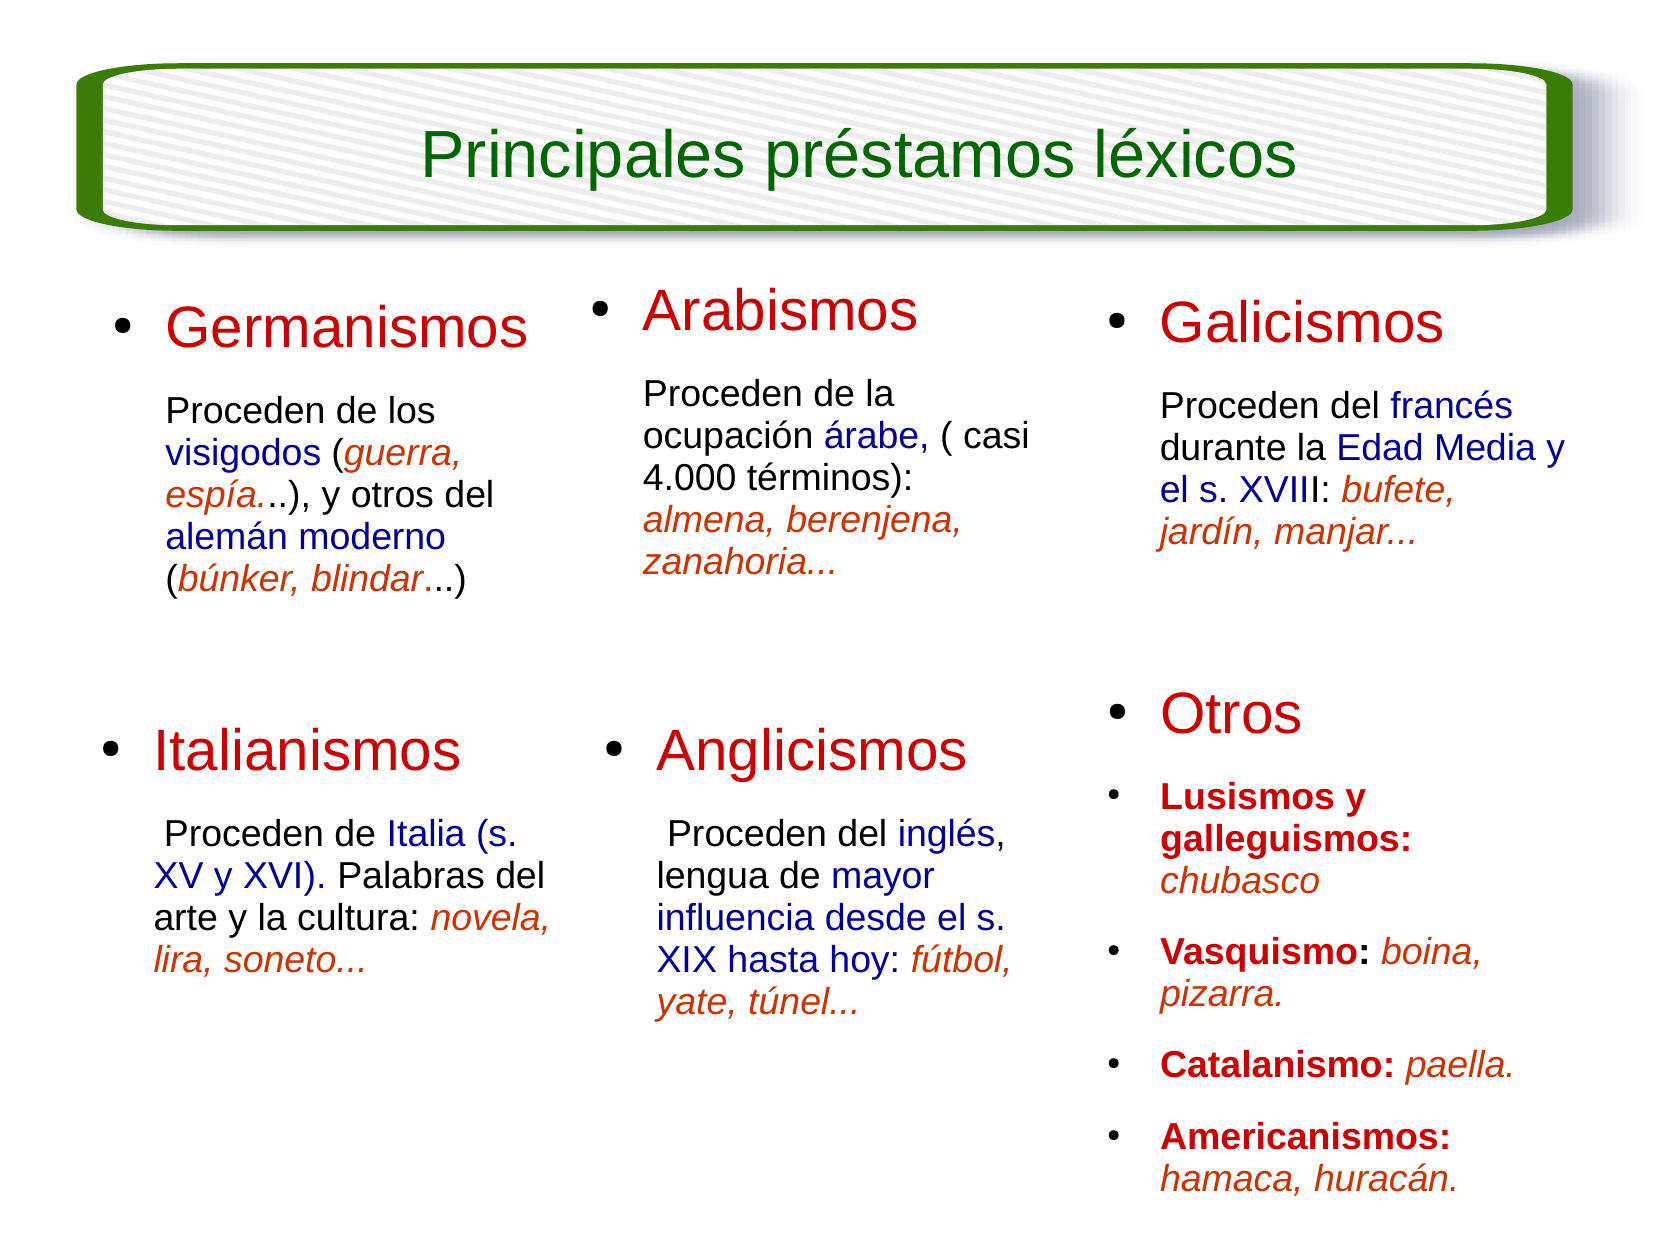

#
Principales préstamos léxicos
Arabismos
Proceden de la ocupación árabe, ( casi 4.000 términos): almena, berenjena, zanahoria...
Galicismos
Proceden del francés durante la Edad Media y el s. XVIII: bufete, jardín, manjar...
Germanismos
Proceden de los visigodos (guerra, espía...), y otros del alemán moderno (búnker, blindar...)
Otros
Lusismos y galleguismos: chubasco
Vasquismo: boina, pizarra.
Catalanismo: paella.
Americanismos: hamaca, huracán.
Italianismos
 Proceden de Italia (s. XV y XVI). Palabras del arte y la cultura: novela, lira, soneto...
Anglicismos
 Proceden del inglés, lengua de mayor influencia desde el s. XIX hasta hoy: fútbol, yate, túnel...